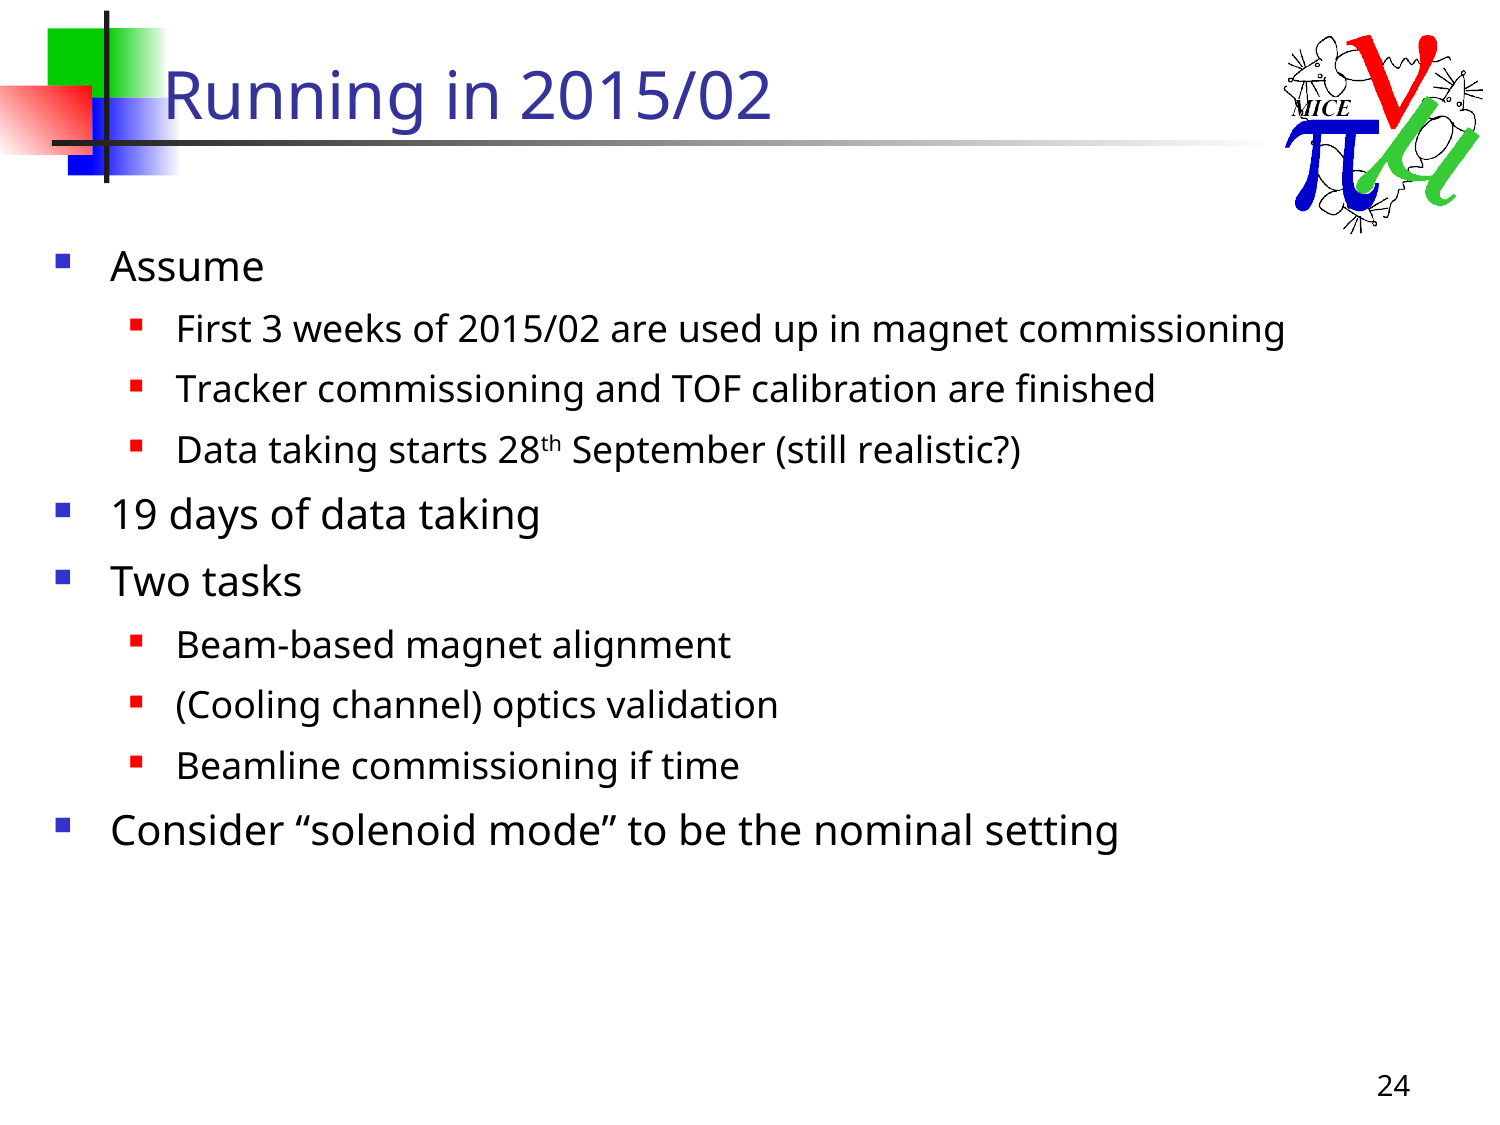

# Running in 2015/02
Assume
First 3 weeks of 2015/02 are used up in magnet commissioning
Tracker commissioning and TOF calibration are finished
Data taking starts 28th September (still realistic?)
19 days of data taking
Two tasks
Beam-based magnet alignment
(Cooling channel) optics validation
Beamline commissioning if time
Consider “solenoid mode” to be the nominal setting
24